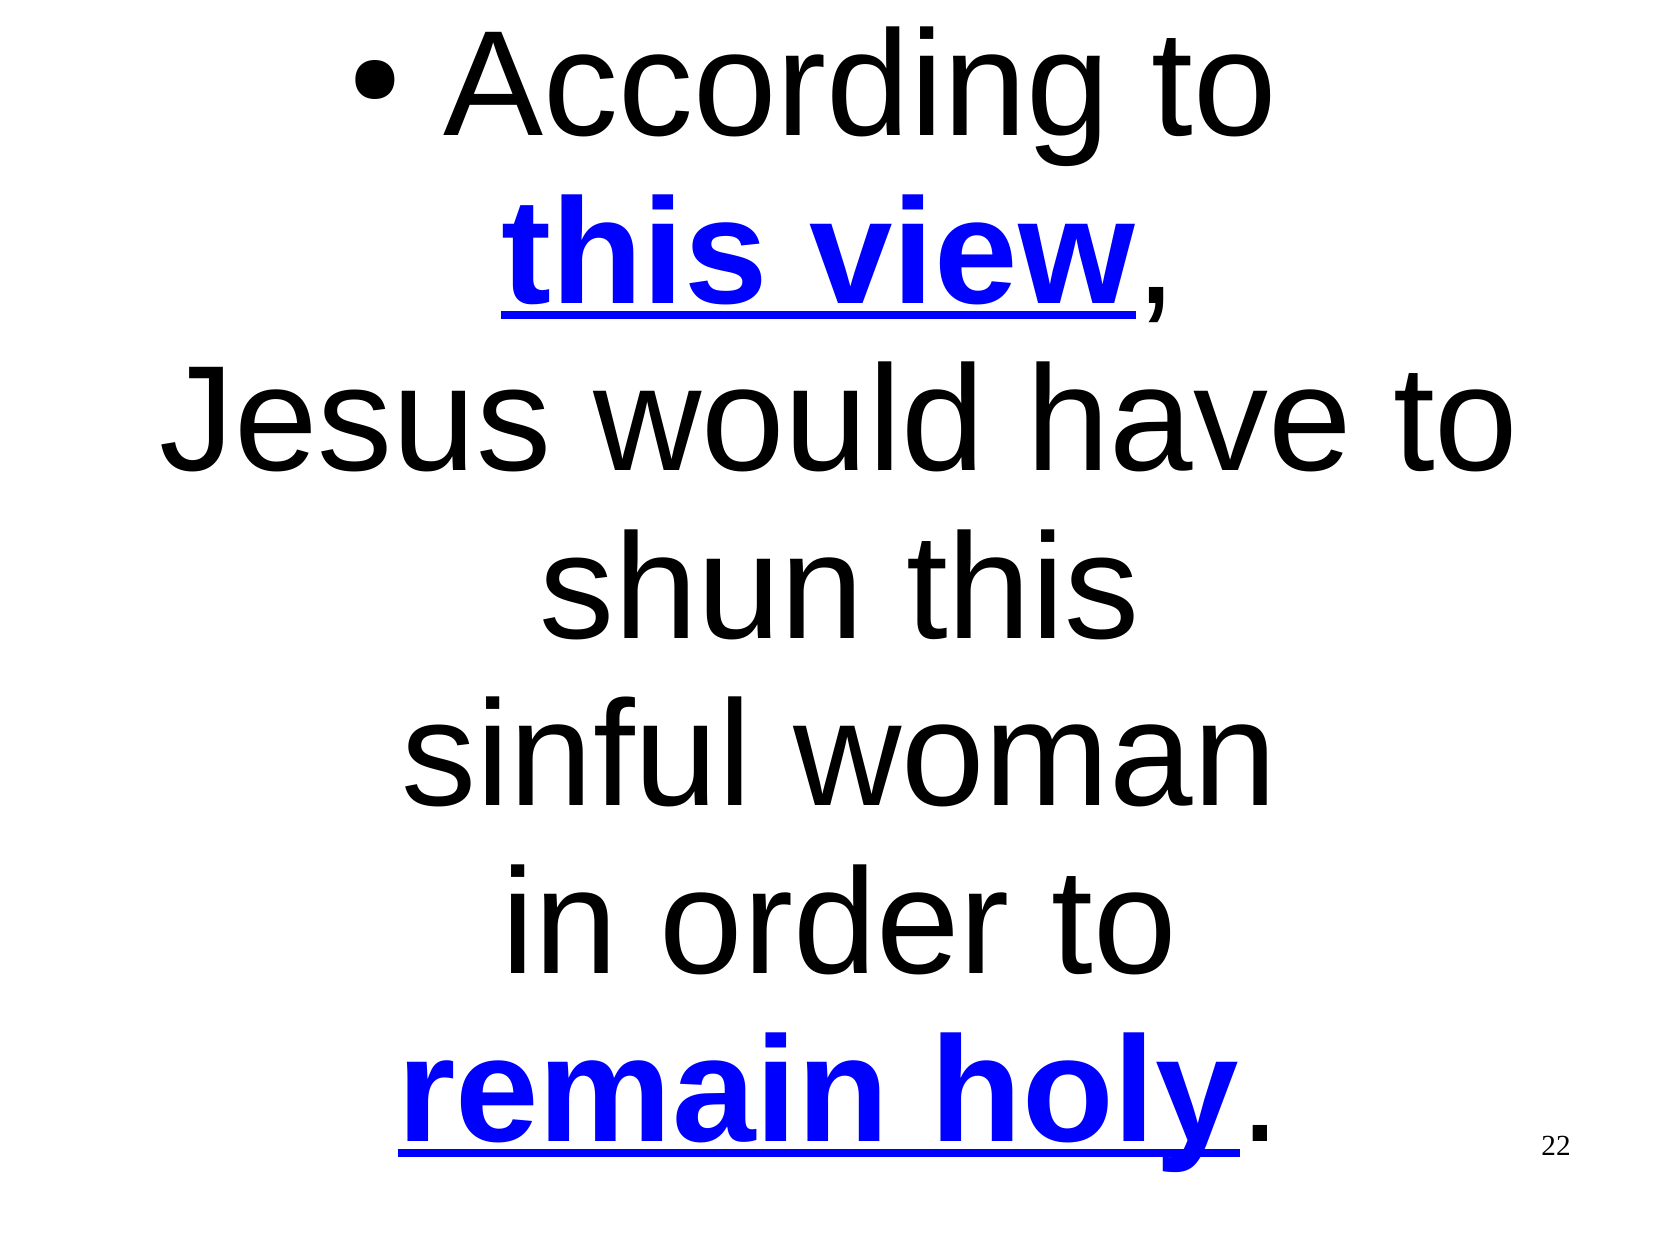

# According to this view, Jesus would have to shun this sinful woman in order to remain holy.
22